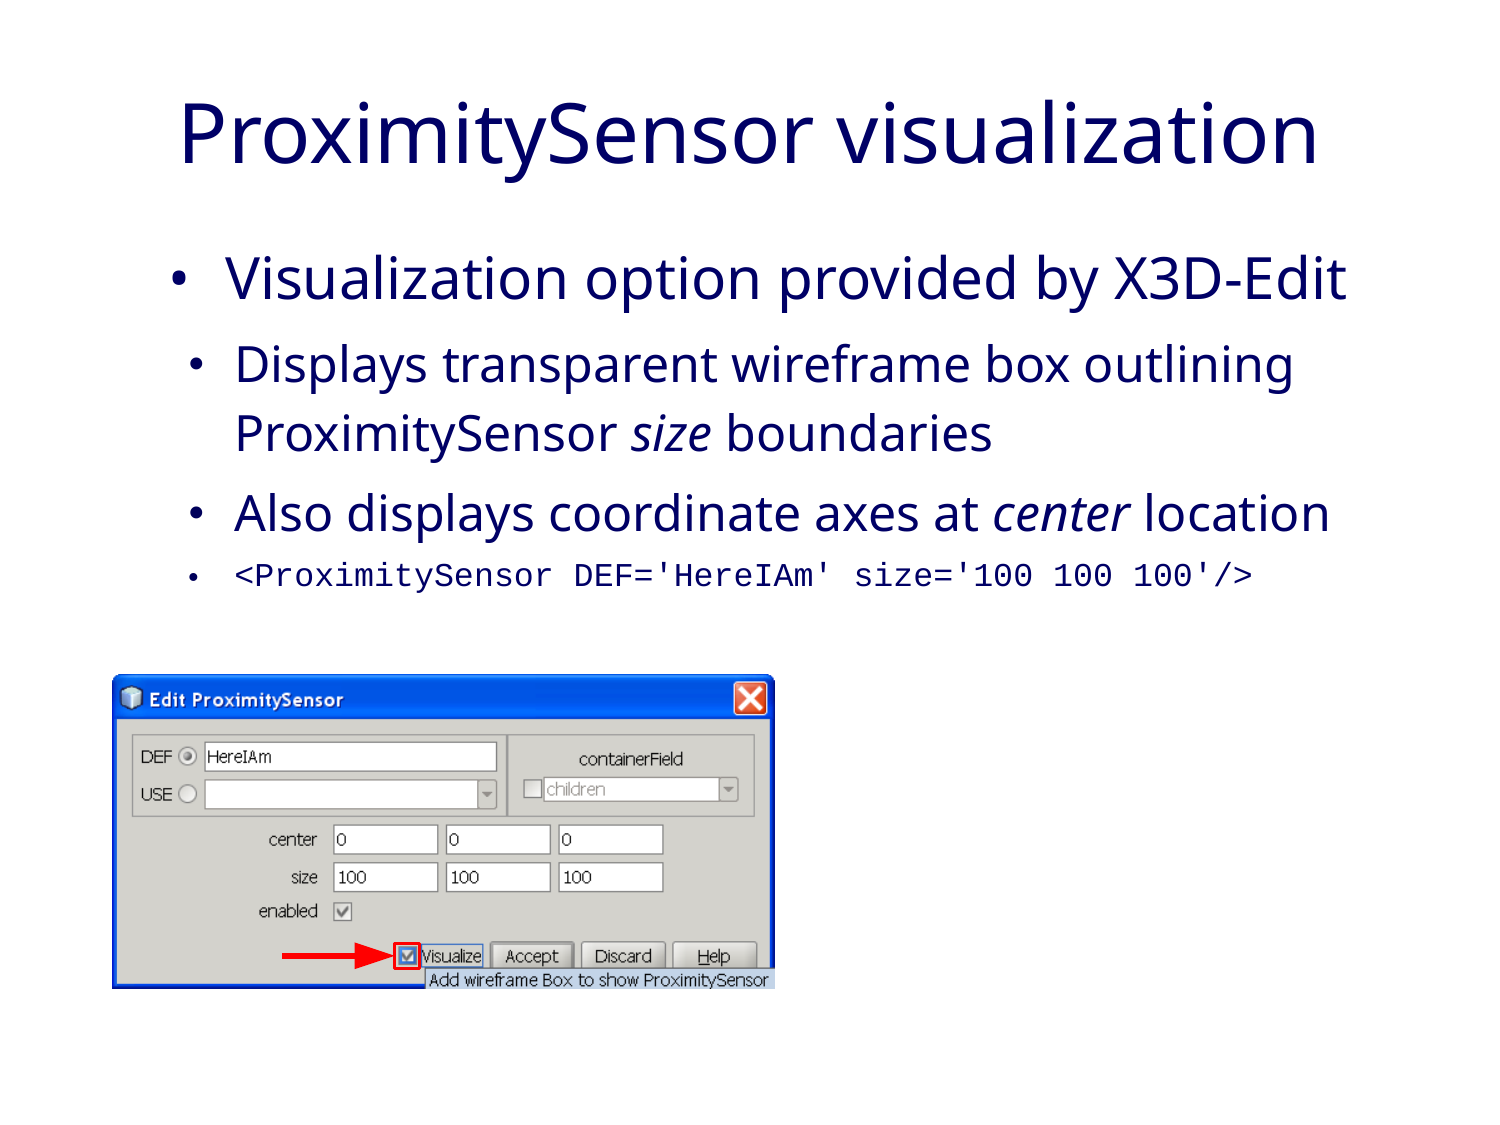

# ProximitySensor visualization
Visualization option provided by X3D-Edit
Displays transparent wireframe box outlining ProximitySensor size boundaries
Also displays coordinate axes at center location
<ProximitySensor DEF='HereIAm' size='100 100 100'/>